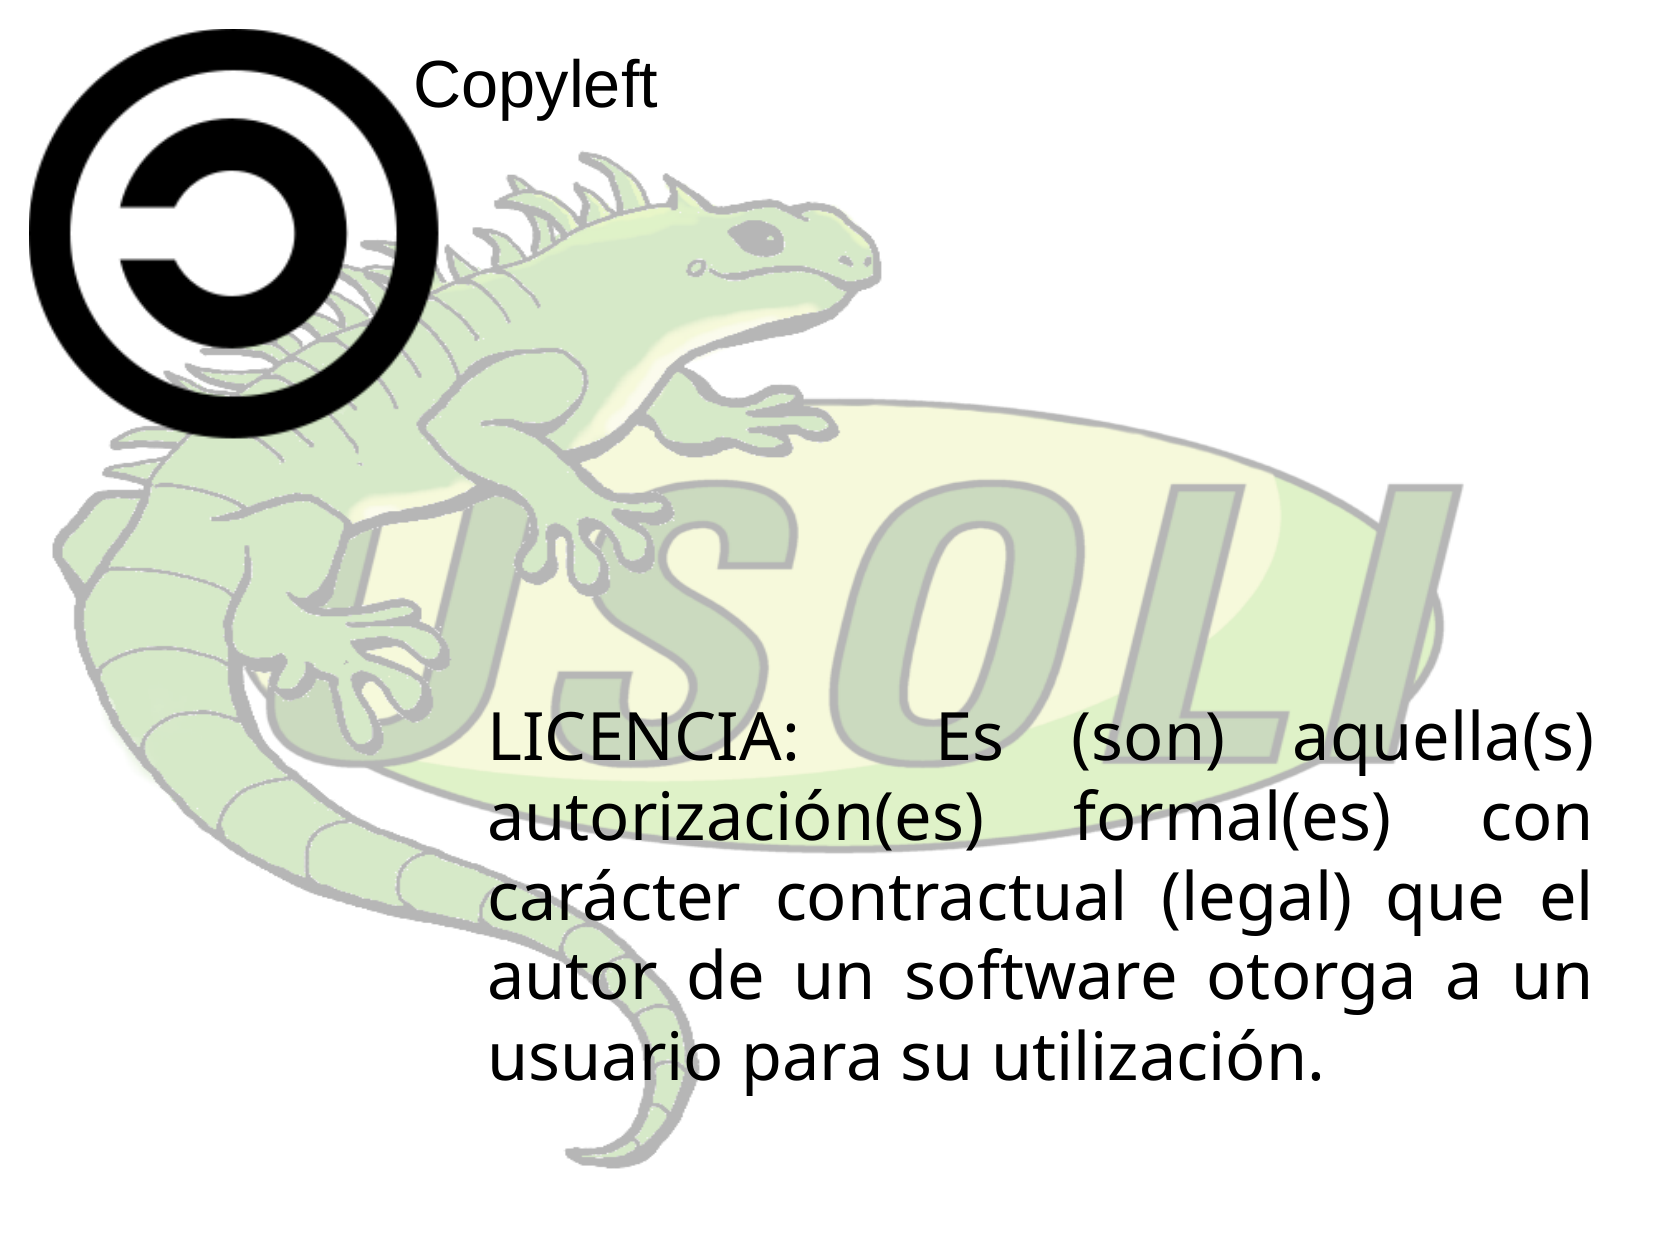

# Copyleft
LICENCIA: Es (son) aquella(s) autorización(es) formal(es) con carácter contractual (legal) que el autor de un software otorga a un usuario para su utilización.